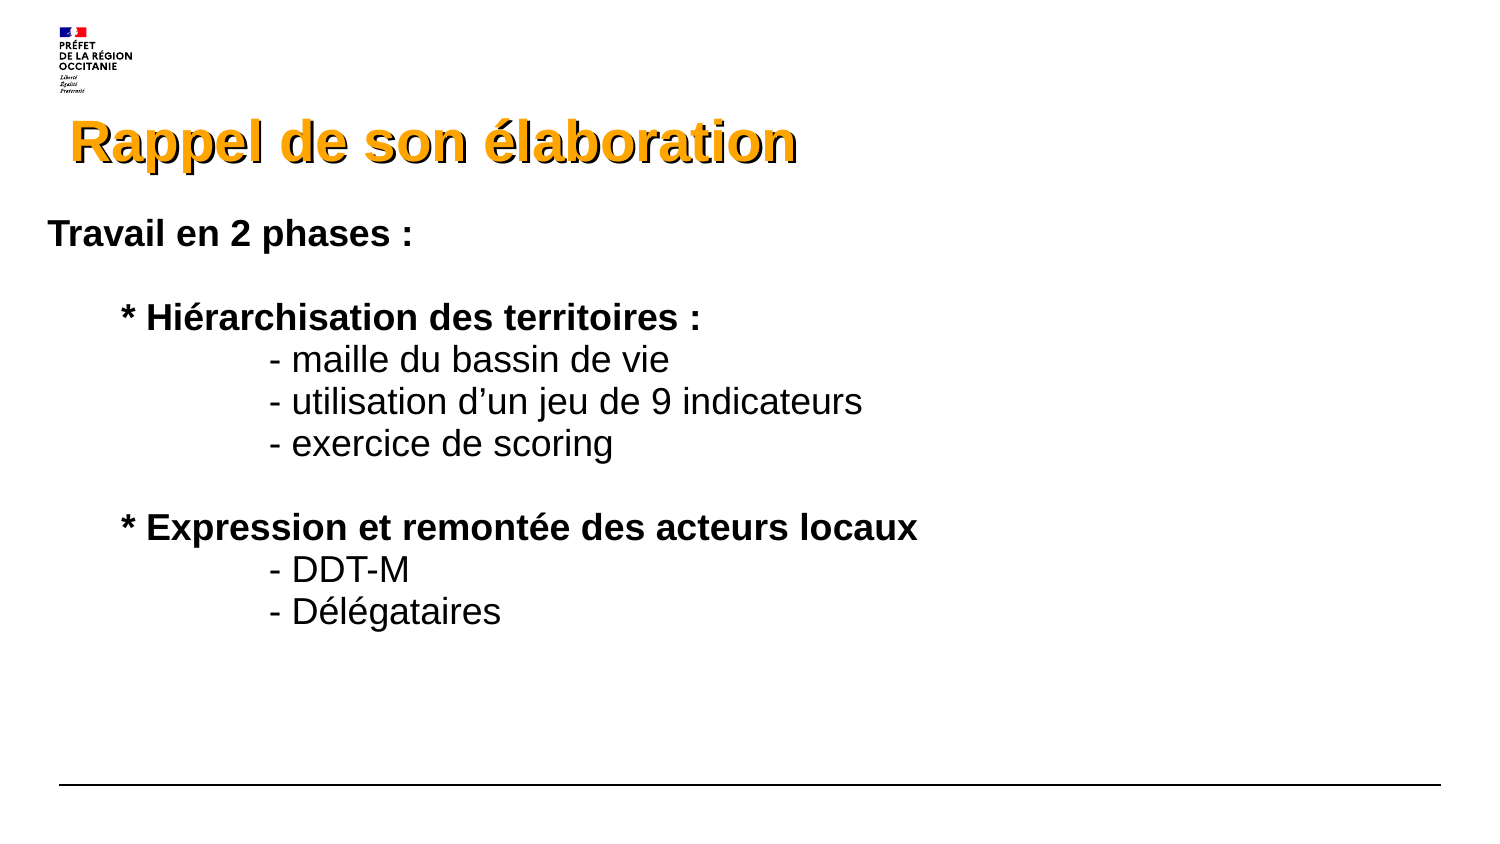

Rappel de son élaboration
# Travail en 2 phases : * Hiérarchisation des territoires : - maille du bassin de vie - utilisation d’un jeu de 9 indicateurs - exercice de scoring * Expression et remontée des acteurs locaux - DDT-M - Délégataires